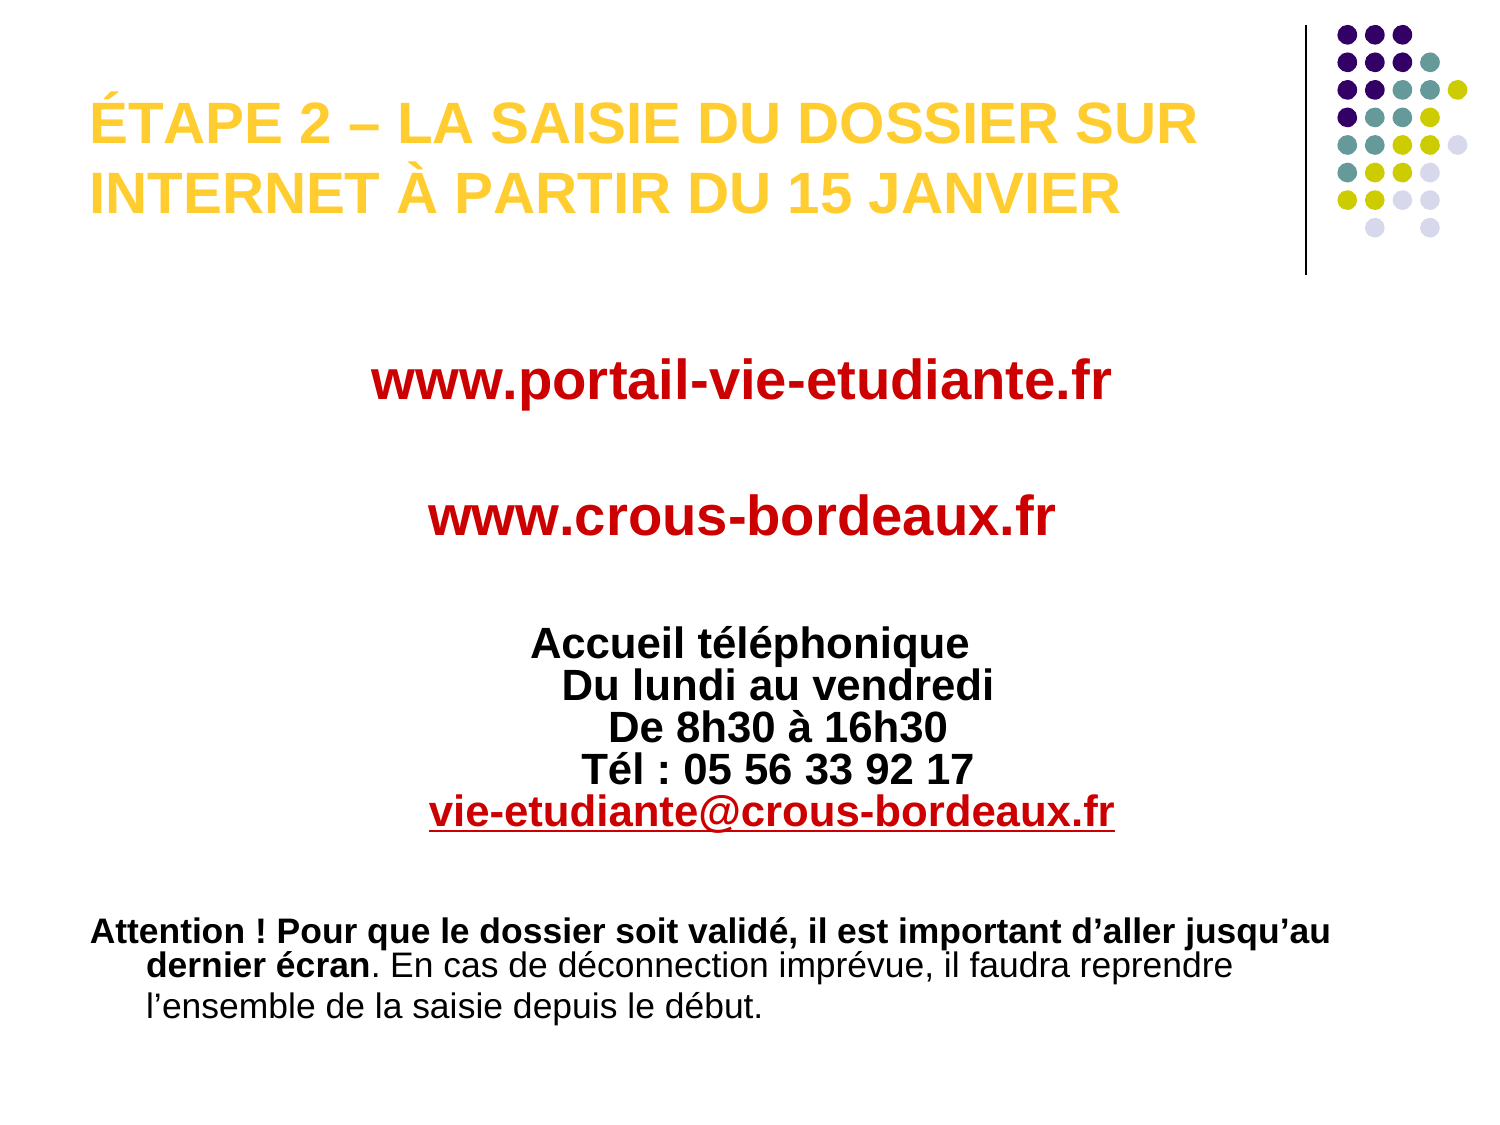

# ÉTAPE 2 – LA SAISIE DU DOSSIER SUR INTERNET À PARTIR DU 15 JANVIER
www.portail-vie-etudiante.fr
www.crous-bordeaux.fr
Accueil téléphonique
Du lundi au vendredi
De 8h30 à 16h30
Tél : 05 56 33 92 17
vie-etudiante@crous-bordeaux.fr
Attention ! Pour que le dossier soit validé, il est important d’aller jusqu’au dernier écran. En cas de déconnection imprévue, il faudra reprendre l’ensemble de la saisie depuis le début.